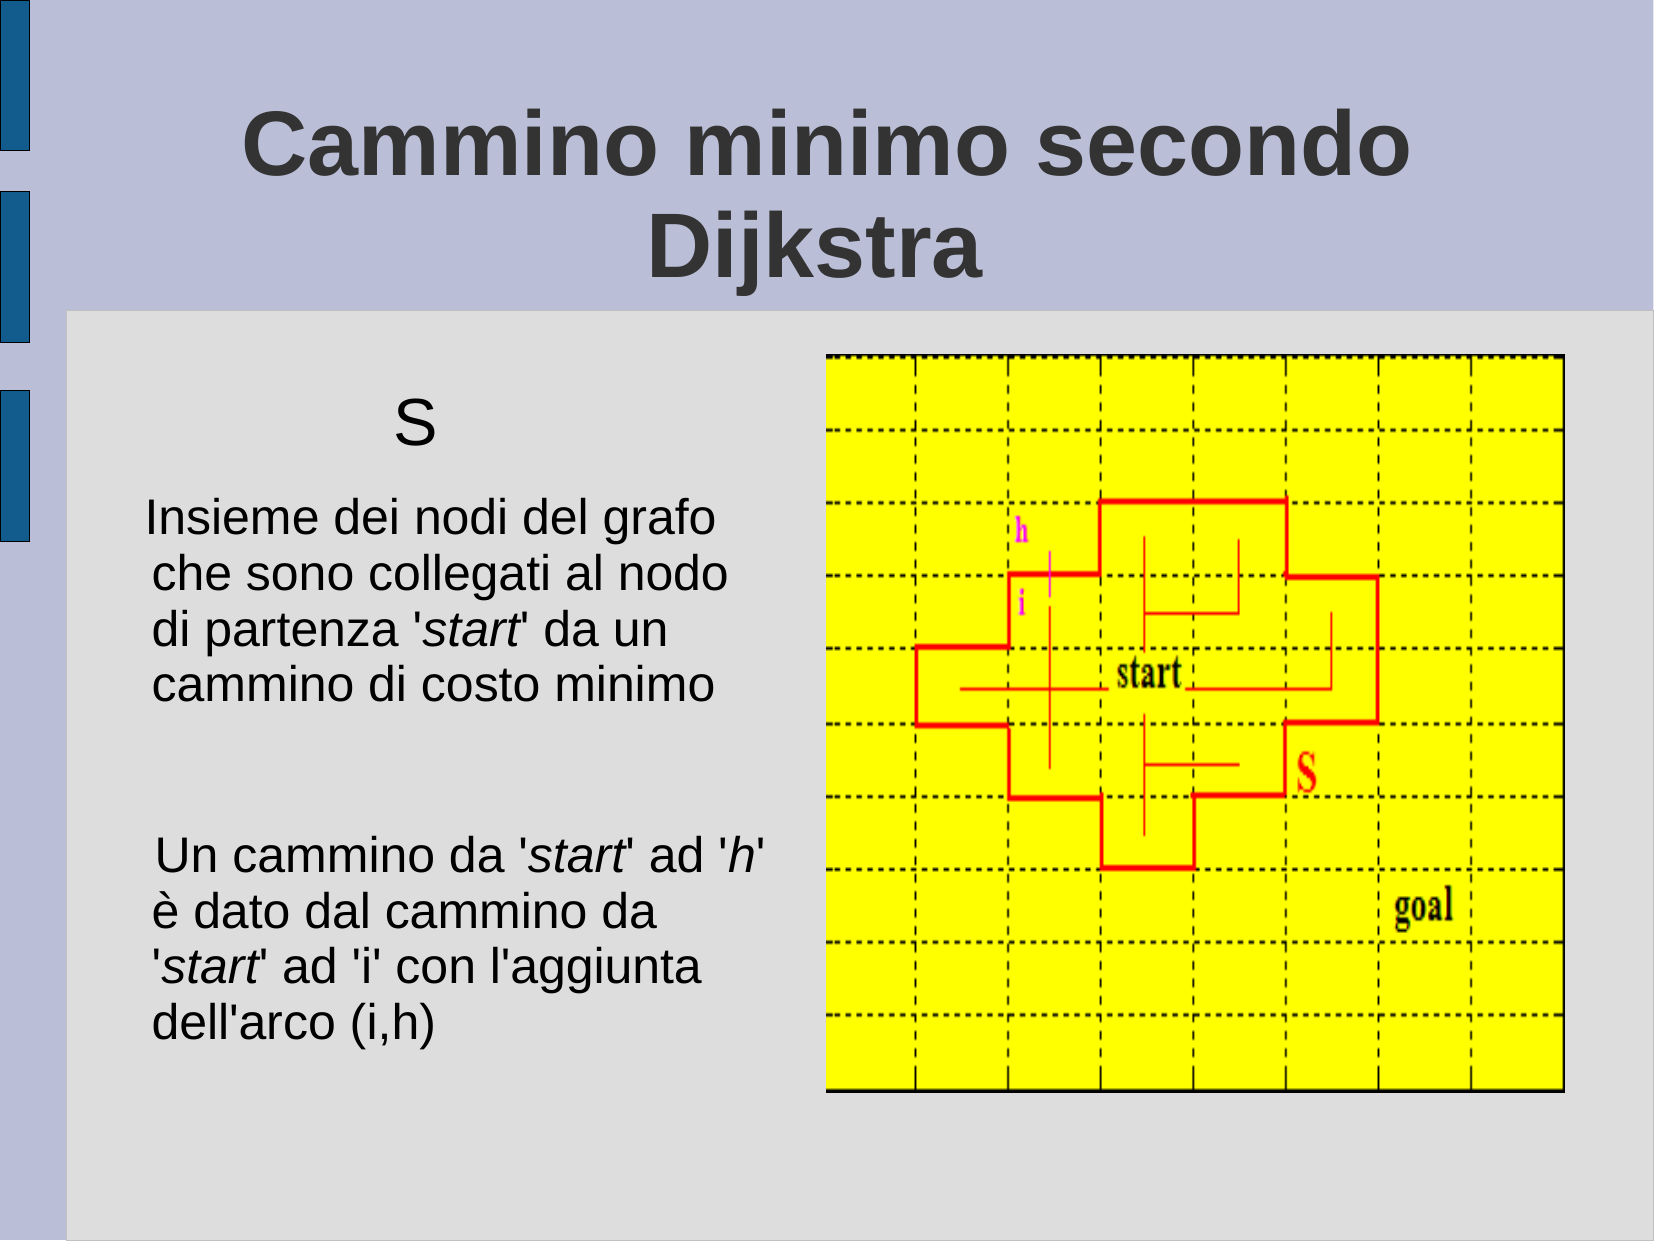

# Cammino minimo secondo Dijkstra
S
 Insieme dei nodi del grafo che sono collegati al nodo di partenza 'start' da un cammino di costo minimo
 Un cammino da 'start' ad 'h' è dato dal cammino da 'start' ad 'i' con l'aggiunta dell'arco (i,h)